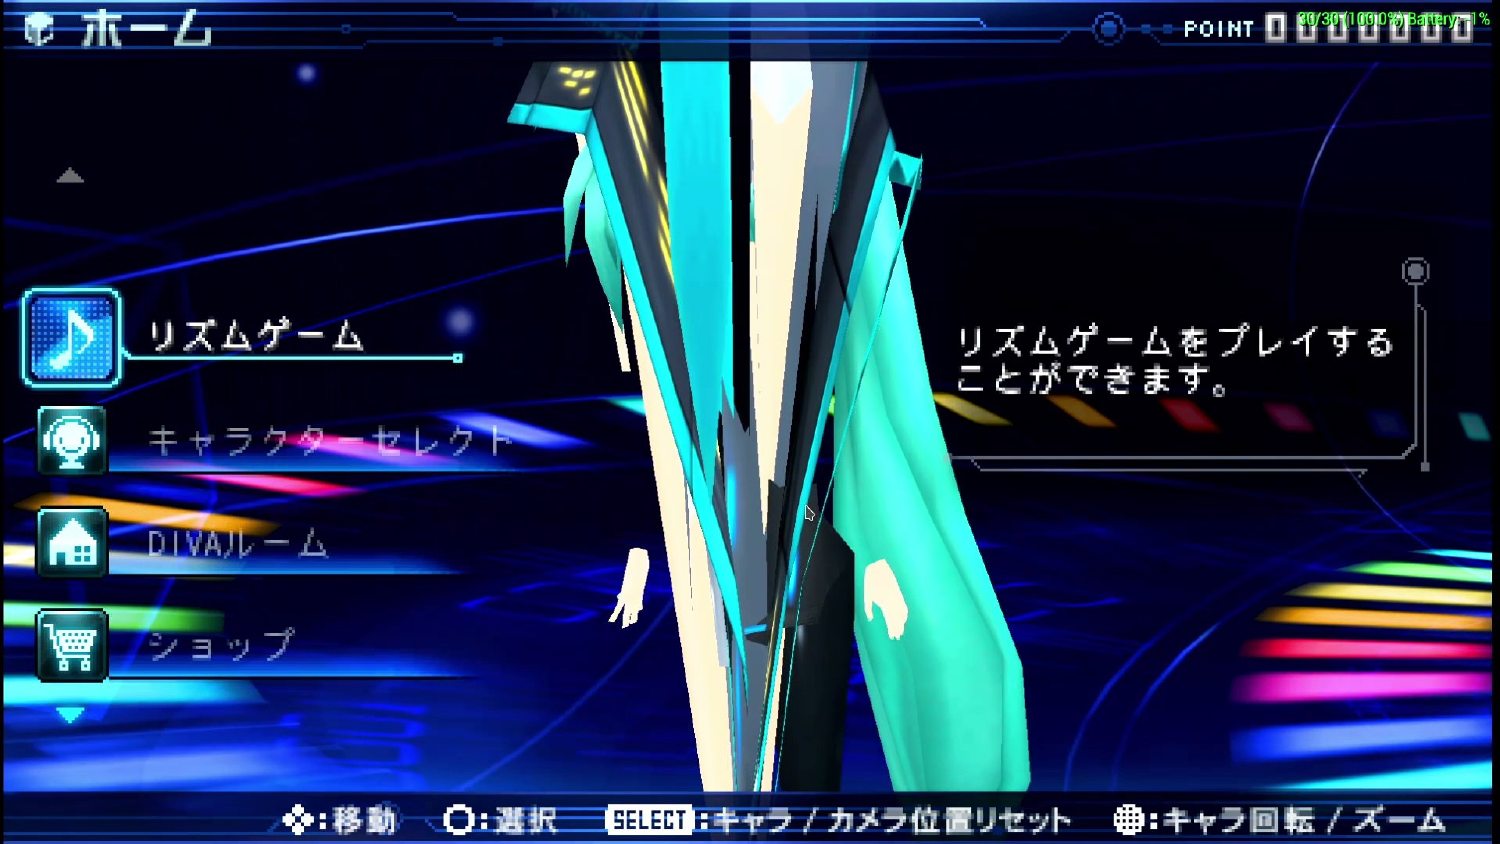

# Other Updates (Contributions)
MutsukiC fixed build for Microsoft Edit on LoongArch, which previously made use of an unstable feature in stdarch_loongarch without explicitly enabling it under #![feature(stdarch_loongarch)].
martin-frbg (Martin Kroeker) fixed an issue in OpenBLAS where LSX/LASX enablement were not correctly recorded configuration files.
The fix has been merged.
lrzlin (Runze Lin) fixed an error in Jit_WeightsU16Skin’s implementation in PPSSPP - the horrific looking Miku-monster is now gone in “Hatsune Miku -Project DIVA- extend” (and possibly in other games).
The fix has been merged, pending release with PPSSPP 1.20.4.
Ponsanthini migrated LoongArch SIMD patches for x265 to GitHub, previously found in their BitBucket project. Review and testing pending.